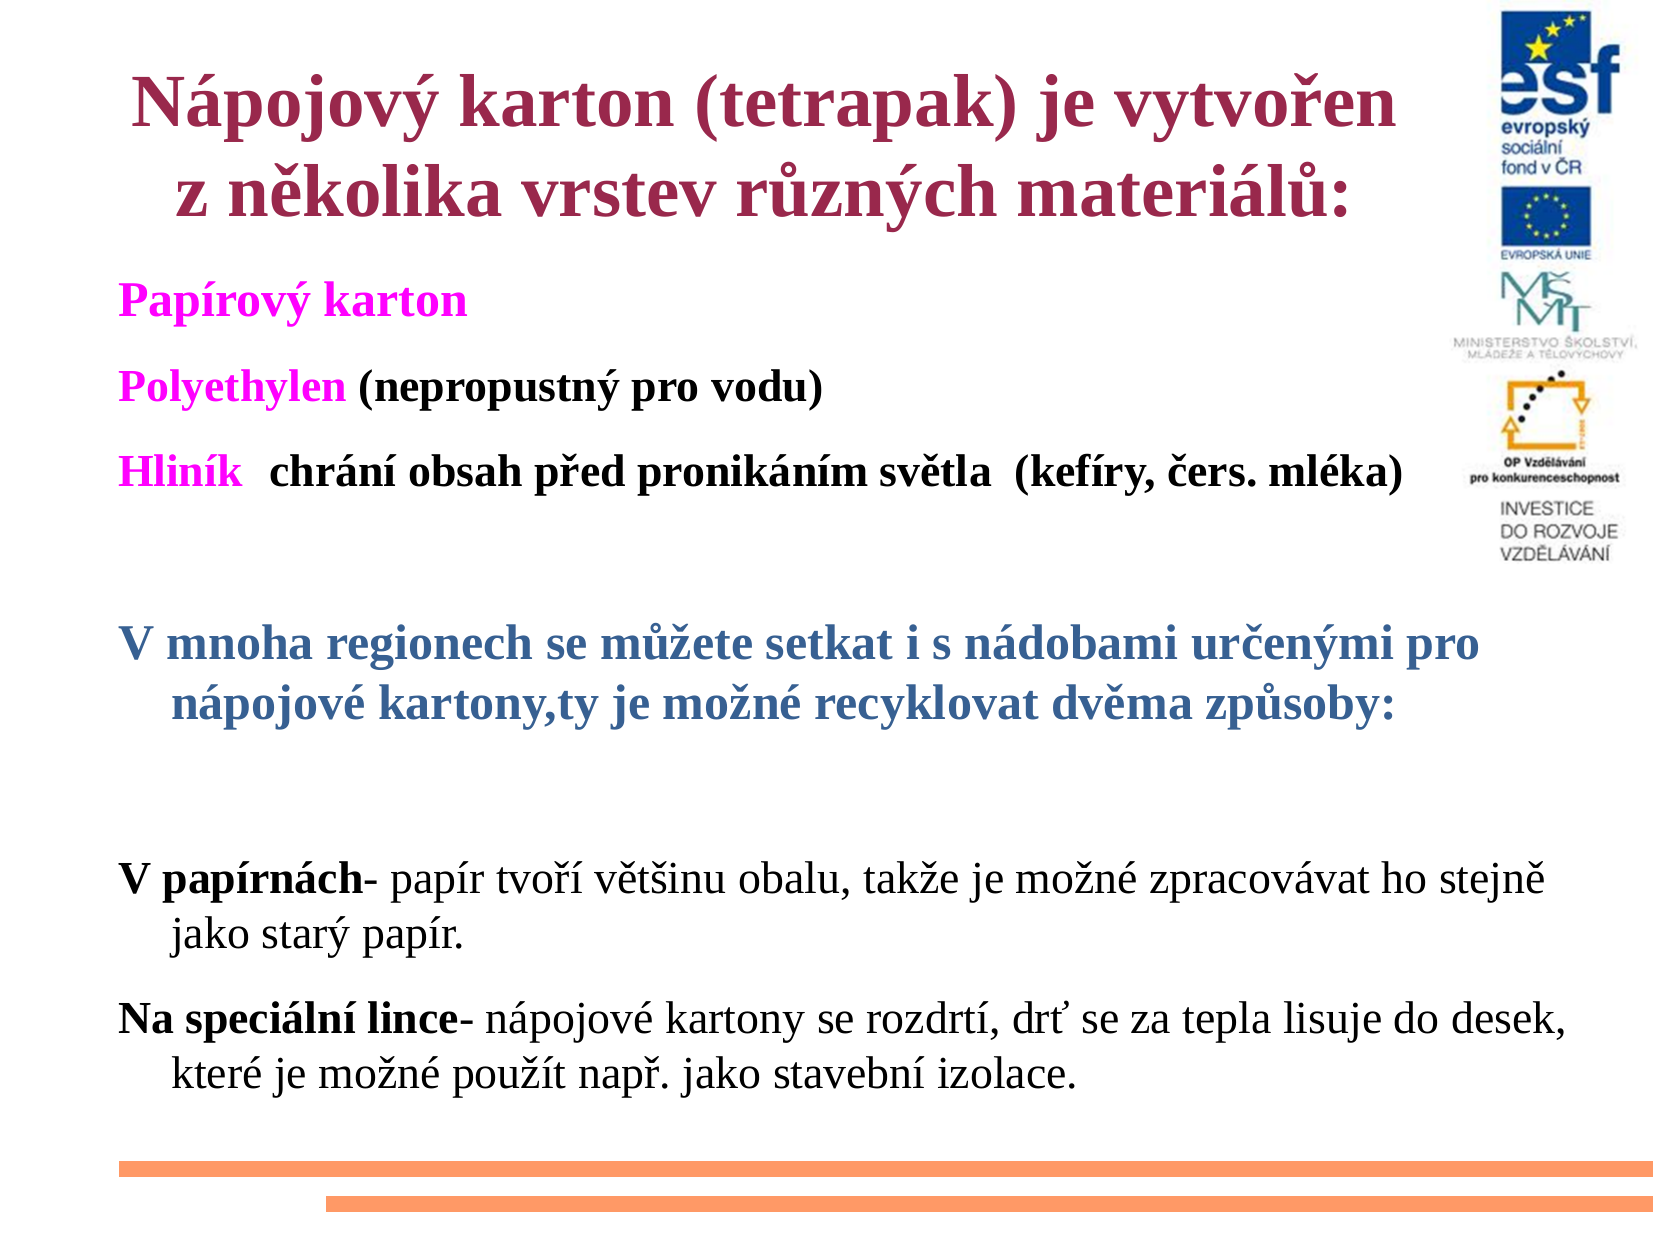

# Nápojový karton (tetrapak) je vytvořen z několika vrstev různých materiálů:
Papírový karton
Polyethylen (nepropustný pro vodu)
Hliník (chrání obsah před pronikáním světla (kefíry, čers. mléka)
V mnoha regionech se můžete setkat i s nádobami určenými pro nápojové kartony,ty je možné recyklovat dvěma způsoby:
V papírnách- papír tvoří většinu obalu, takže je možné zpracovávat ho stejně jako starý papír.
Na speciální lince- nápojové kartony se rozdrtí, drť se za tepla lisuje do desek, které je možné použít např. jako stavební izolace.